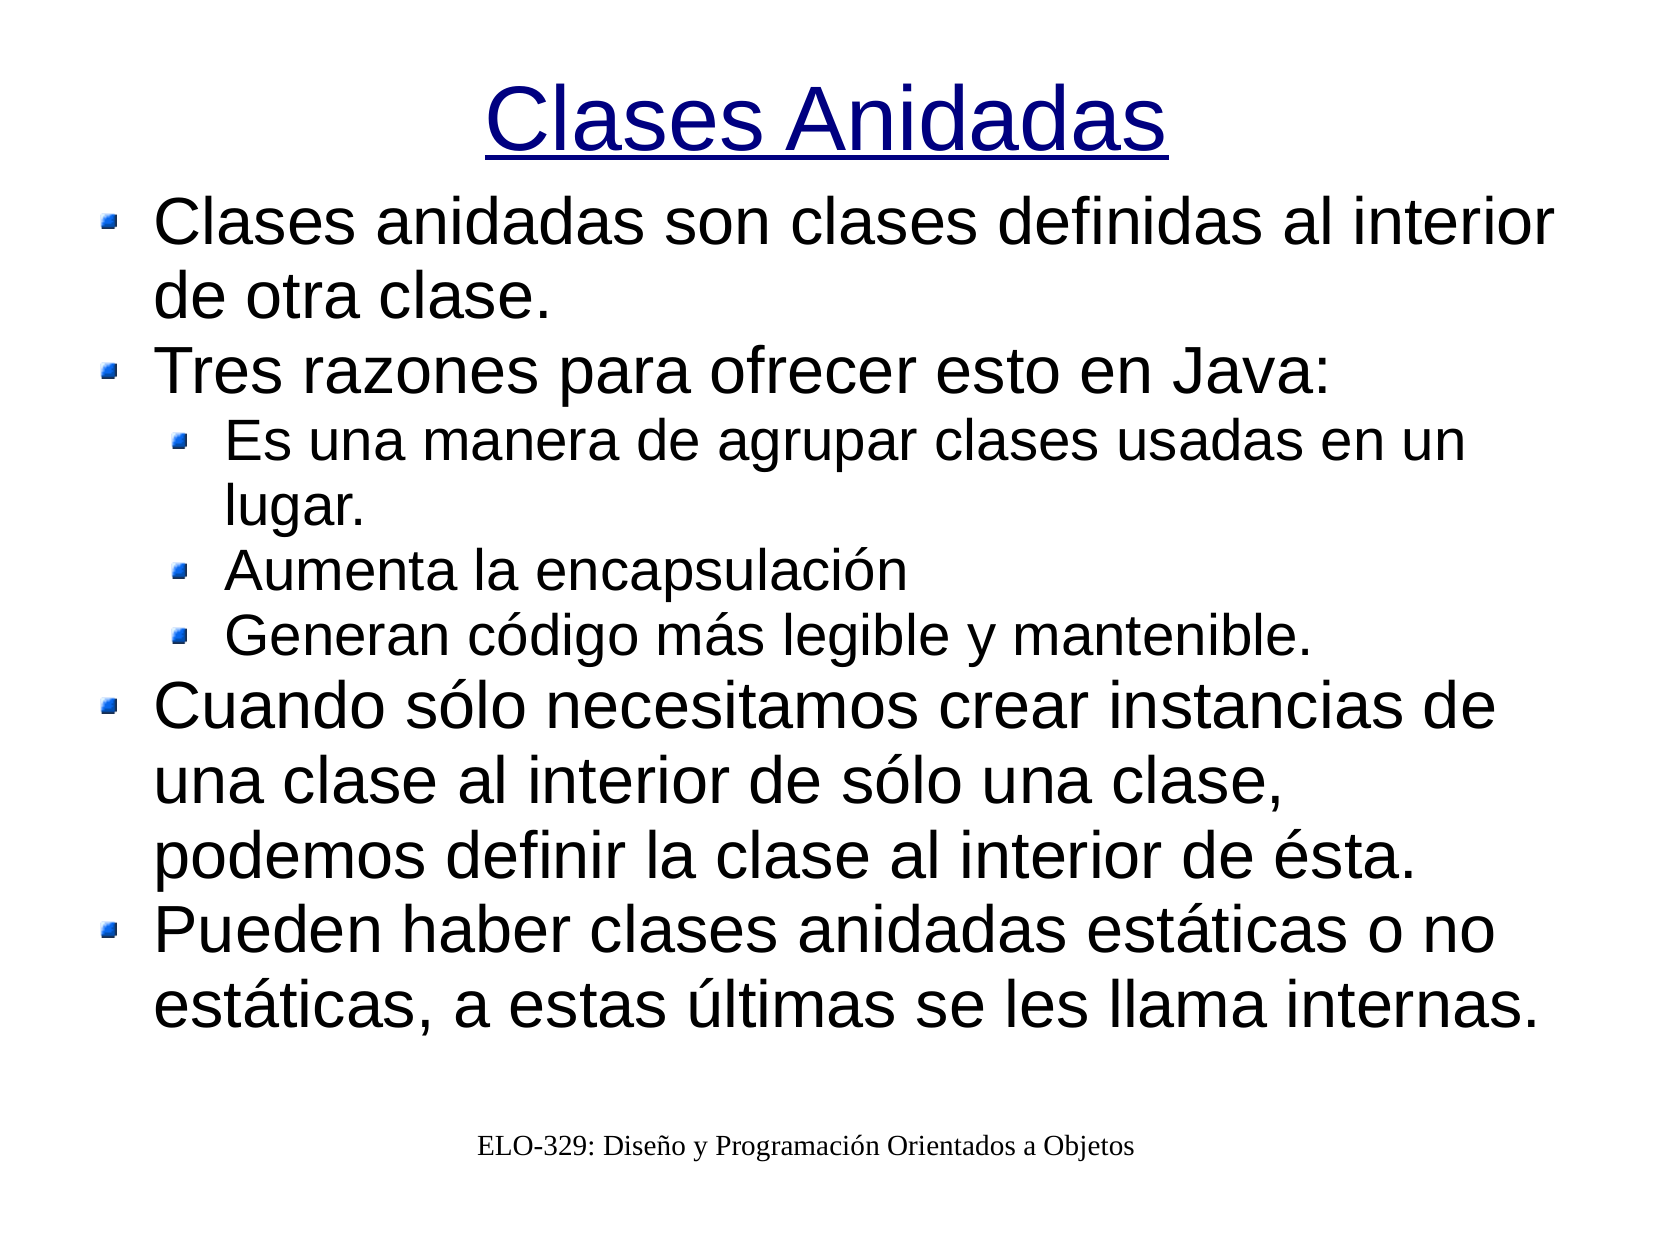

# Clases Anidadas
Clases anidadas son clases definidas al interior de otra clase.
Tres razones para ofrecer esto en Java:
Es una manera de agrupar clases usadas en un lugar.
Aumenta la encapsulación
Generan código más legible y mantenible.
Cuando sólo necesitamos crear instancias de una clase al interior de sólo una clase, podemos definir la clase al interior de ésta.
Pueden haber clases anidadas estáticas o no estáticas, a estas últimas se les llama internas.